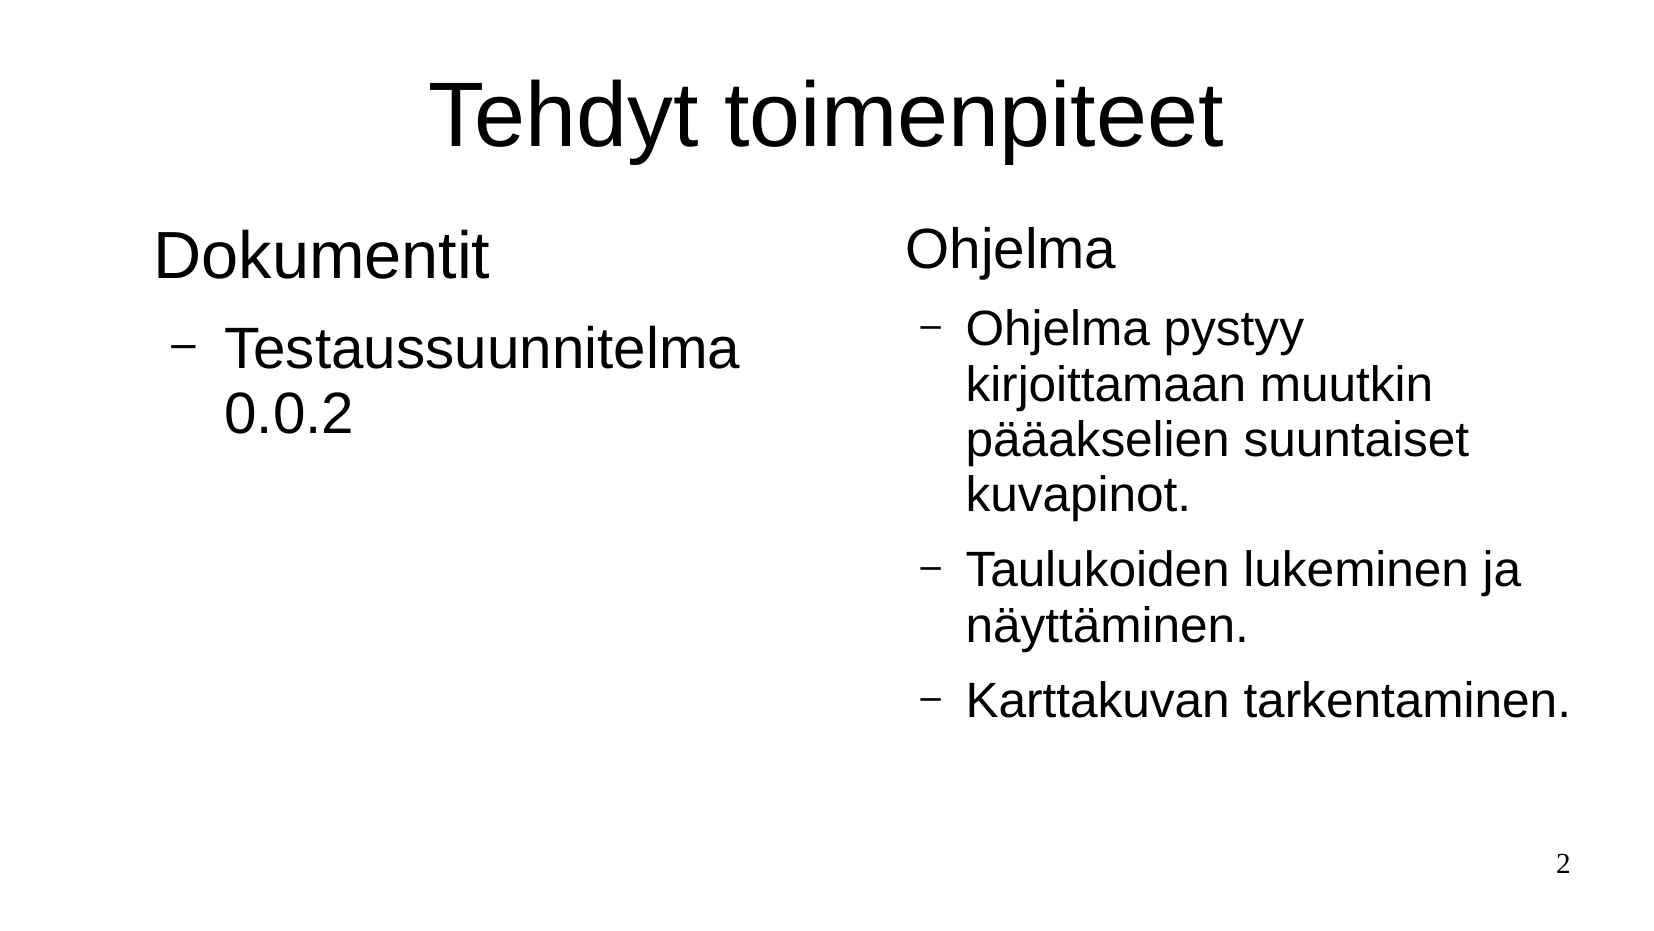

# Tehdyt toimenpiteet
Dokumentit
Testaussuunnitelma 0.0.2
Ohjelma
Ohjelma pystyy kirjoittamaan muutkin pääakselien suuntaiset kuvapinot.
Taulukoiden lukeminen ja näyttäminen.
Karttakuvan tarkentaminen.
2